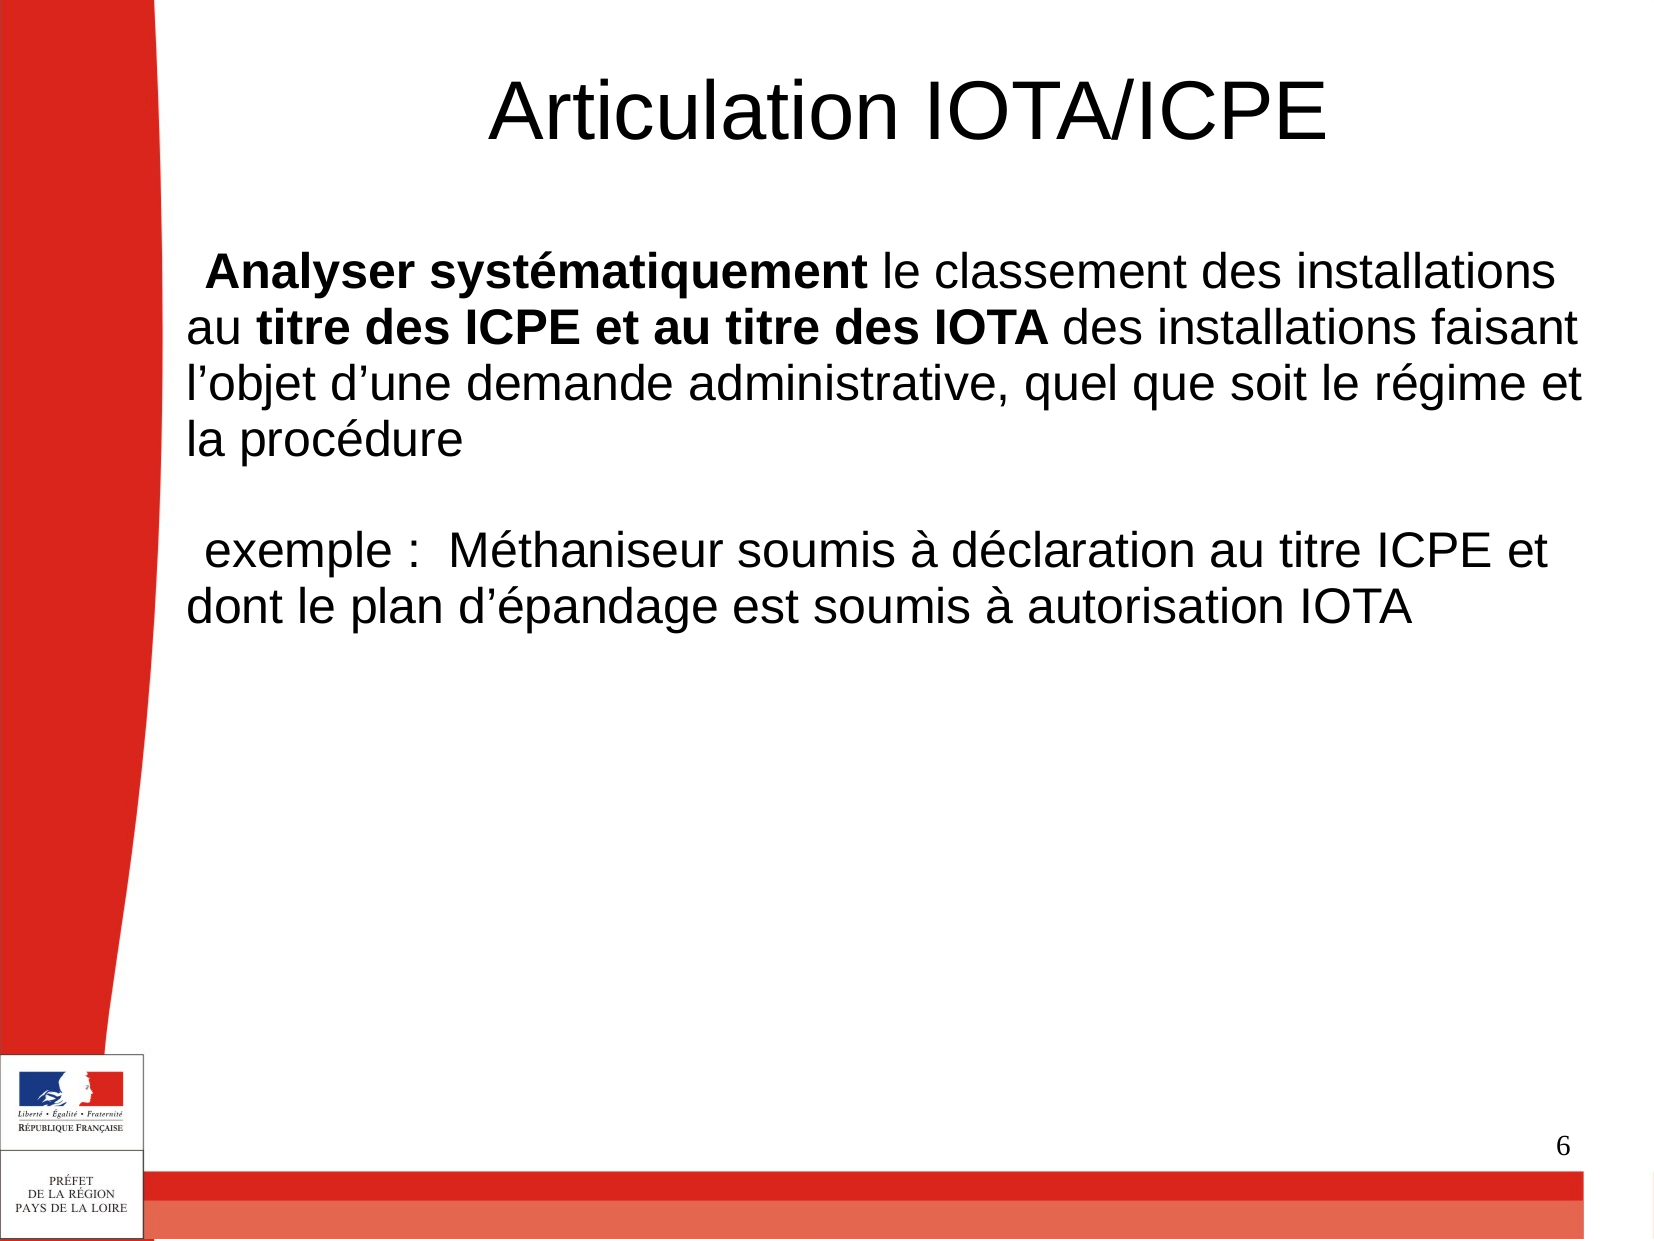

# Articulation IOTA/ICPE
Analyser systématiquement le classement des installations au titre des ICPE et au titre des IOTA des installations faisant l’objet d’une demande administrative, quel que soit le régime et la procédure
exemple : Méthaniseur soumis à déclaration au titre ICPE et dont le plan d’épandage est soumis à autorisation IOTA
6